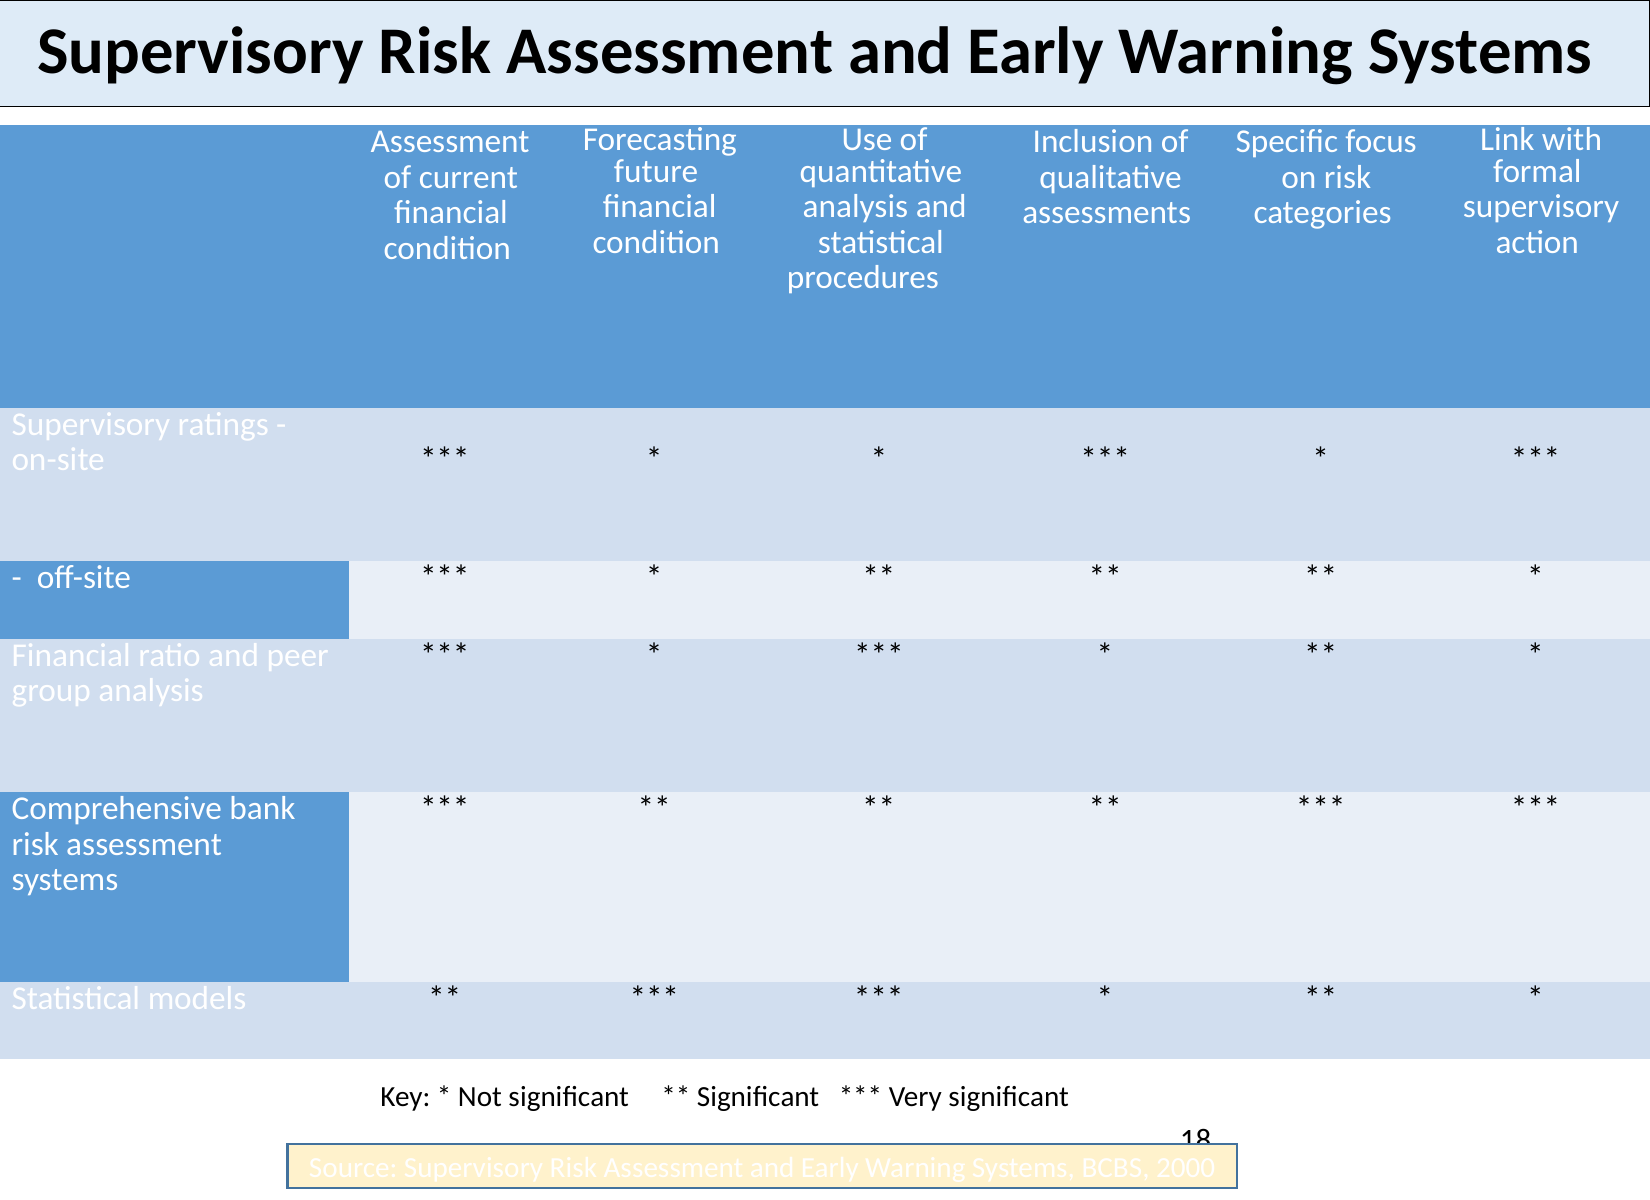

# Supervisory Risk Assessment and Early Warning Systems
| | Assessment of current financial condition | Forecasting future financial condition | Use of quantitative analysis and statistical procedures | Inclusion of qualitative assessments | Specific focus on risk categories | Link with formal supervisory action |
| --- | --- | --- | --- | --- | --- | --- |
| Supervisory ratings - on-site | \*\*\* | \* | \* | \*\*\* | \* | \*\*\* |
| - off-site | \*\*\* | \* | \*\* | \*\* | \*\* | \* |
| Financial ratio and peer group analysis | \*\*\* | \* | \*\*\* | \* | \*\* | \* |
| Comprehensive bank risk assessment systems | \*\*\* | \*\* | \*\* | \*\* | \*\*\* | \*\*\* |
| Statistical models | \*\* | \*\*\* | \*\*\* | \* | \*\* | \* |
Key: * 	Not significant ** Significant *** Very significant
Source: Supervisory Risk Assessment and Early Warning Systems, BCBS, 2000